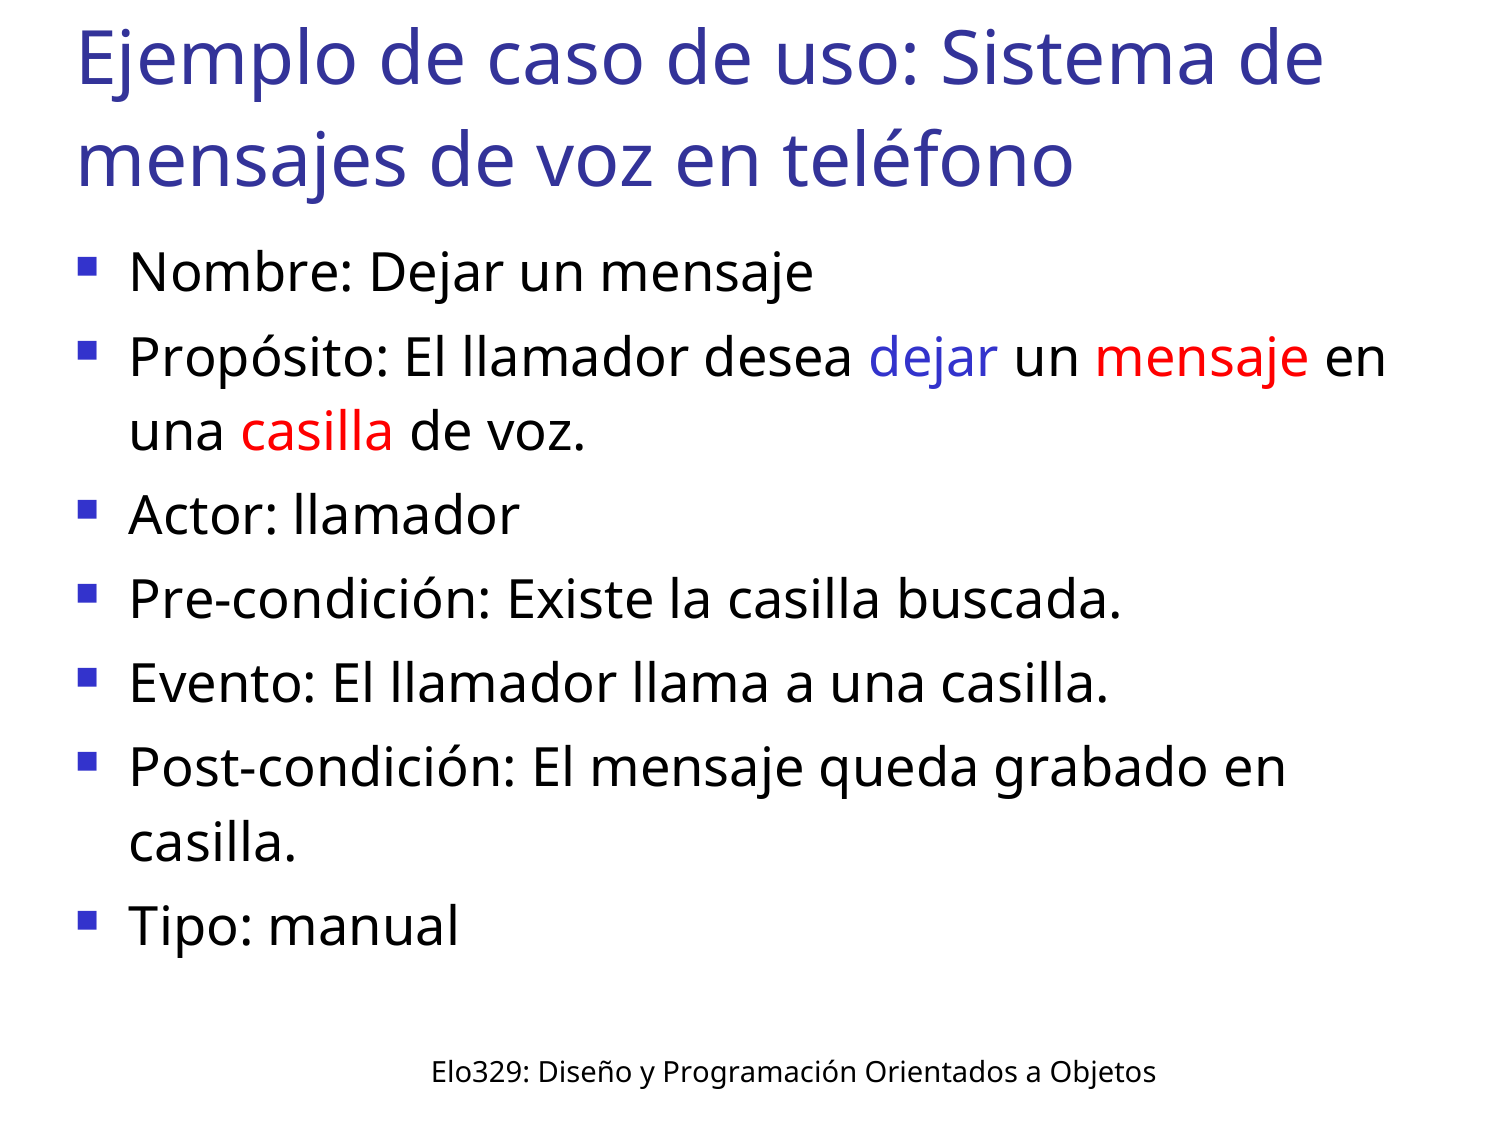

# Ejemplo de caso de uso: Sistema de mensajes de voz en teléfono
Nombre: Dejar un mensaje
Propósito: El llamador desea dejar un mensaje en una casilla de voz.
Actor: llamador
Pre-condición: Existe la casilla buscada.
Evento: El llamador llama a una casilla.
Post-condición: El mensaje queda grabado en casilla.
Tipo: manual